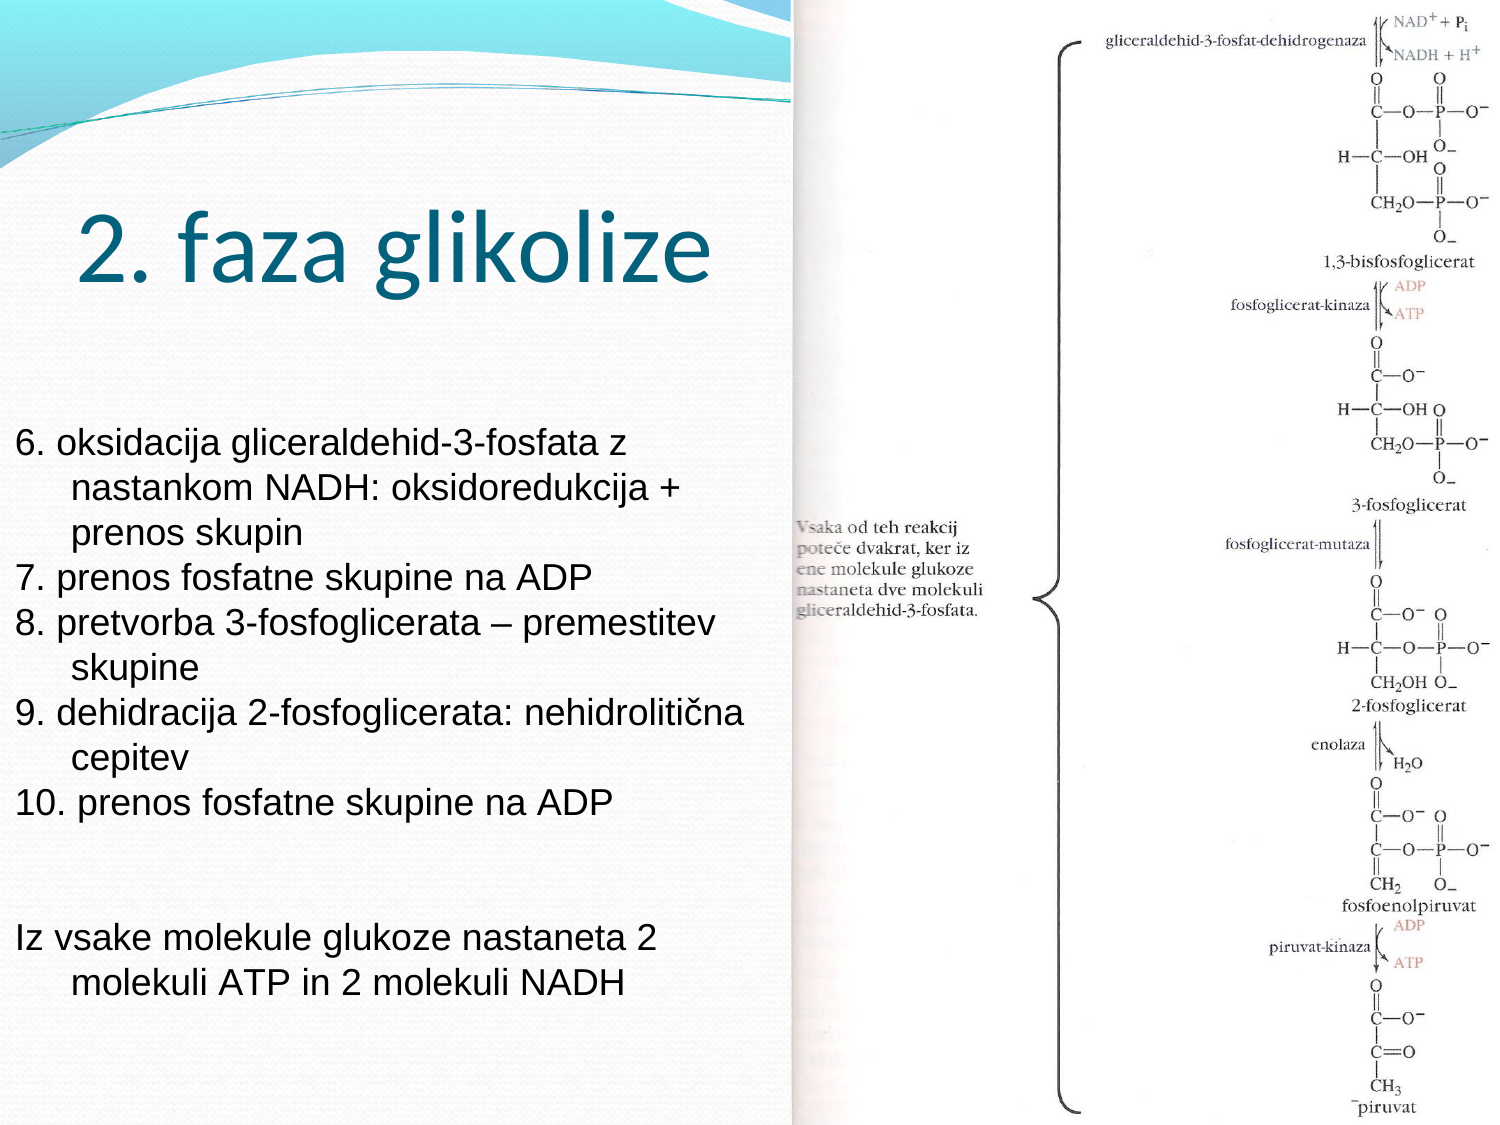

# 2. faza glikolize
6. oksidacija gliceraldehid-3-fosfata z nastankom NADH: oksidoredukcija + prenos skupin
7. prenos fosfatne skupine na ADP
8. pretvorba 3-fosfoglicerata – premestitev skupine
9. dehidracija 2-fosfoglicerata: nehidrolitična cepitev
10. prenos fosfatne skupine na ADP
Iz vsake molekule glukoze nastaneta 2 molekuli ATP in 2 molekuli NADH